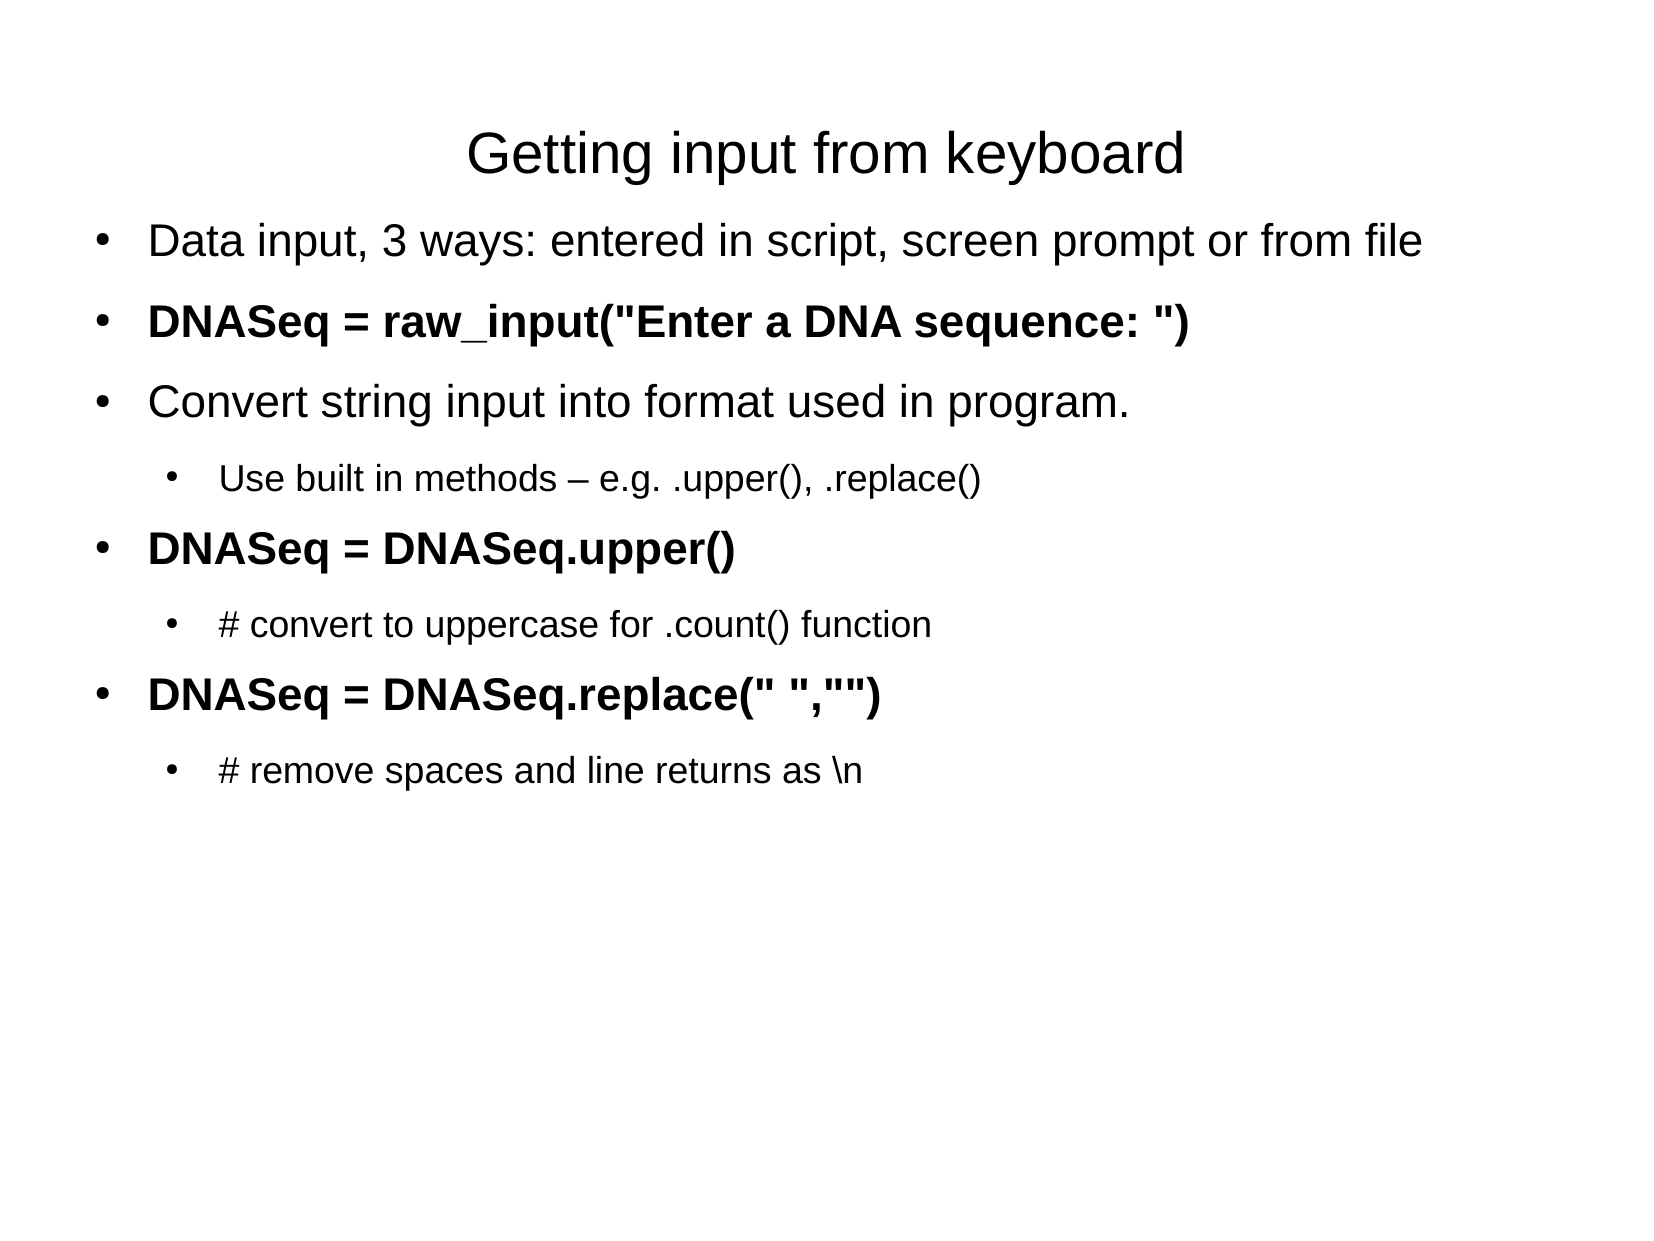

# Getting input from keyboard
Data input, 3 ways: entered in script, screen prompt or from file
DNASeq = raw_input("Enter a DNA sequence: ")
Convert string input into format used in program.
Use built in methods – e.g. .upper(), .replace()
DNASeq = DNASeq.upper()
# convert to uppercase for .count() function
DNASeq = DNASeq.replace(" ","")
# remove spaces and line returns as \n